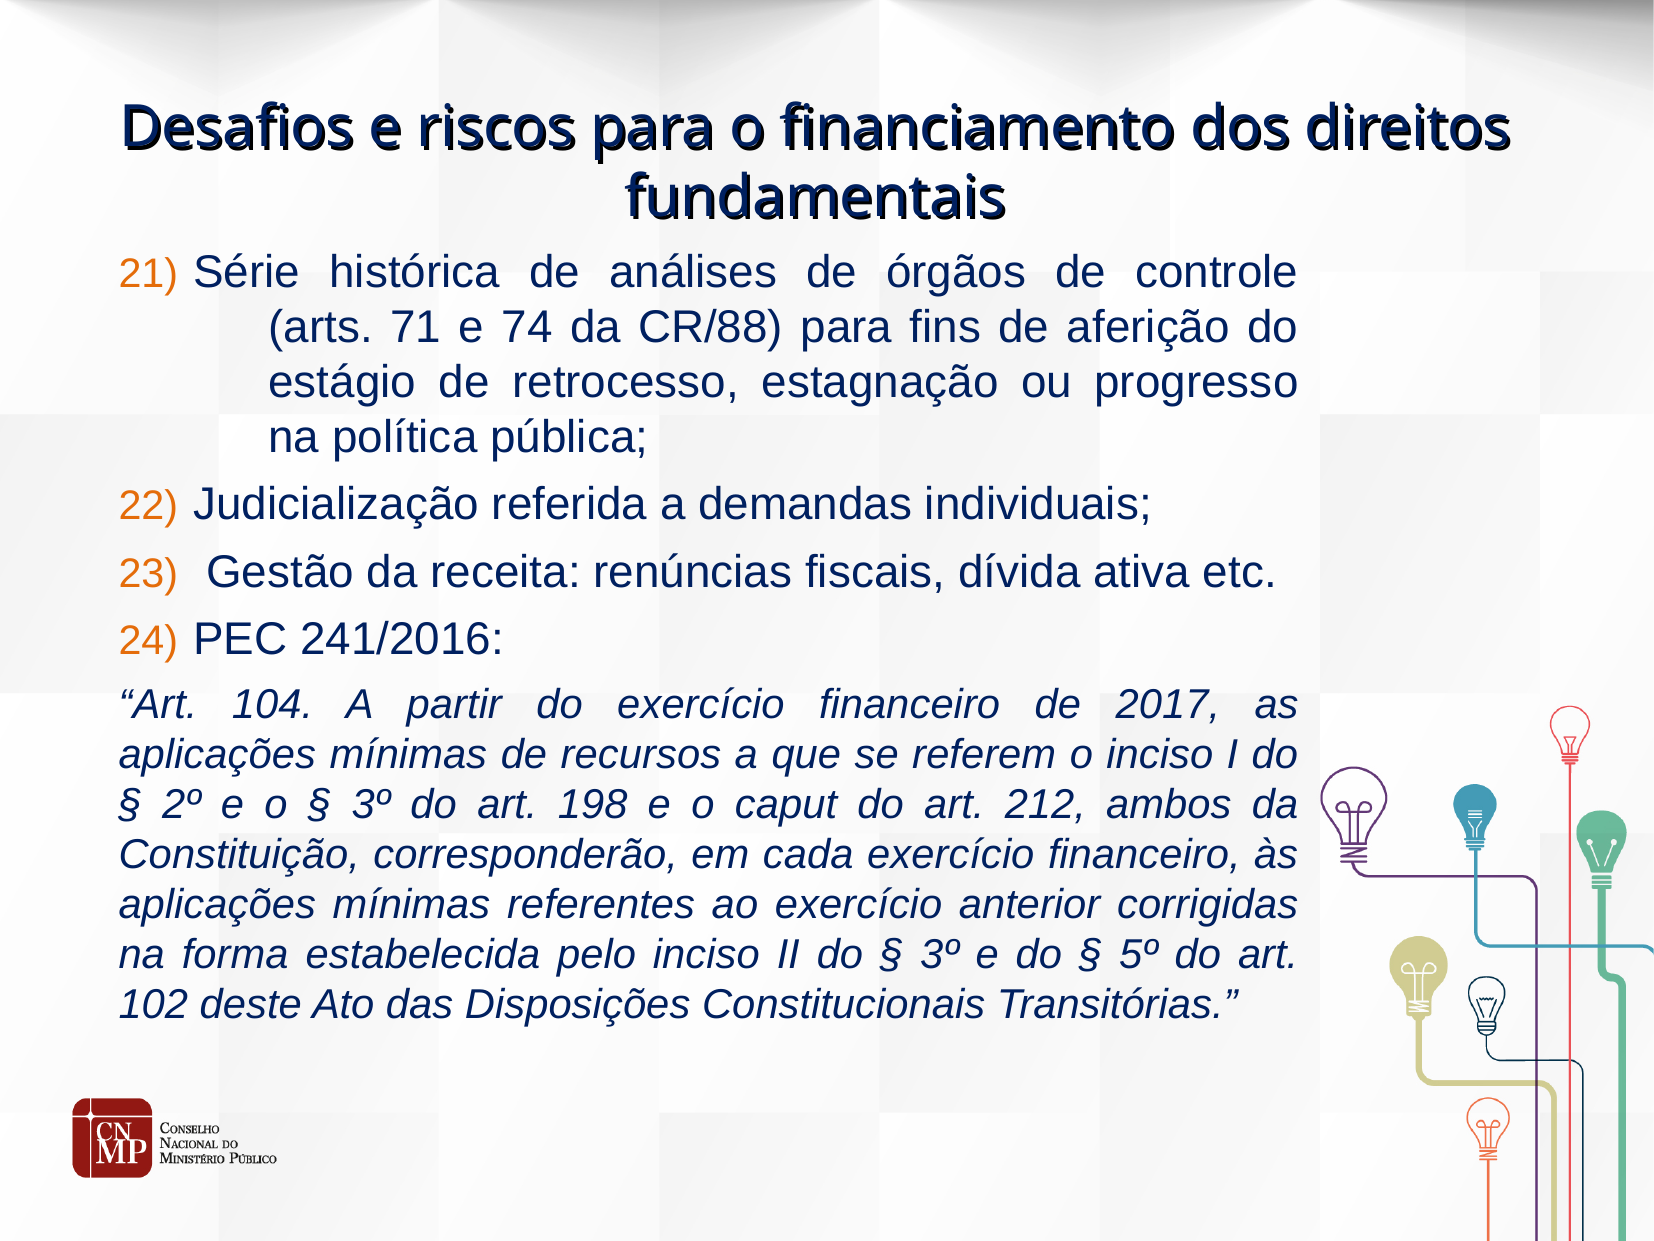

# Desafios e riscos para o financiamento dos direitos fundamentais
Série histórica de análises de órgãos de controle (arts. 71 e 74 da CR/88) para fins de aferição do estágio de retrocesso, estagnação ou progresso na política pública;
Judicialização referida a demandas individuais;
 Gestão da receita: renúncias fiscais, dívida ativa etc.
PEC 241/2016:
“Art. 104. A partir do exercício financeiro de 2017, as aplicações mínimas de recursos a que se referem o inciso I do § 2º e o § 3º do art. 198 e o caput do art. 212, ambos da Constituição, corresponderão, em cada exercício financeiro, às aplicações mínimas referentes ao exercício anterior corrigidas na forma estabelecida pelo inciso II do § 3º e do § 5º do art. 102 deste Ato das Disposições Constitucionais Transitórias.”